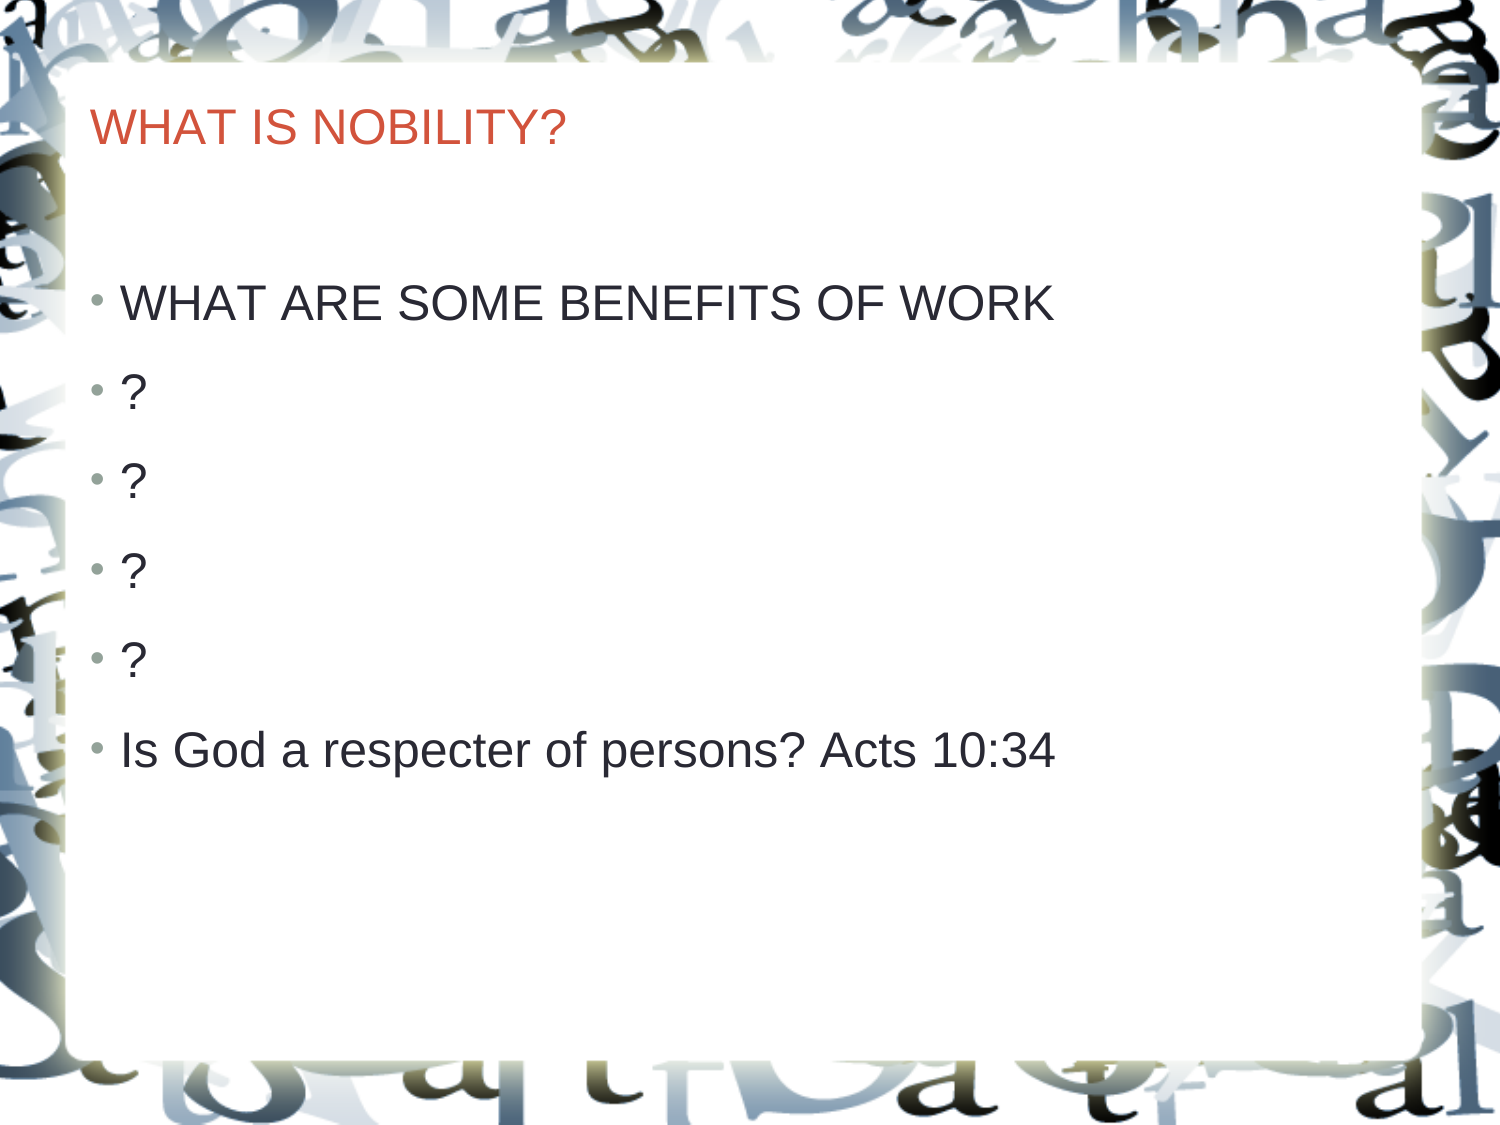

# WHAT IS NOBILITY?
WHAT ARE SOME BENEFITS OF WORK
?
?
?
?
Is God a respecter of persons? Acts 10:34